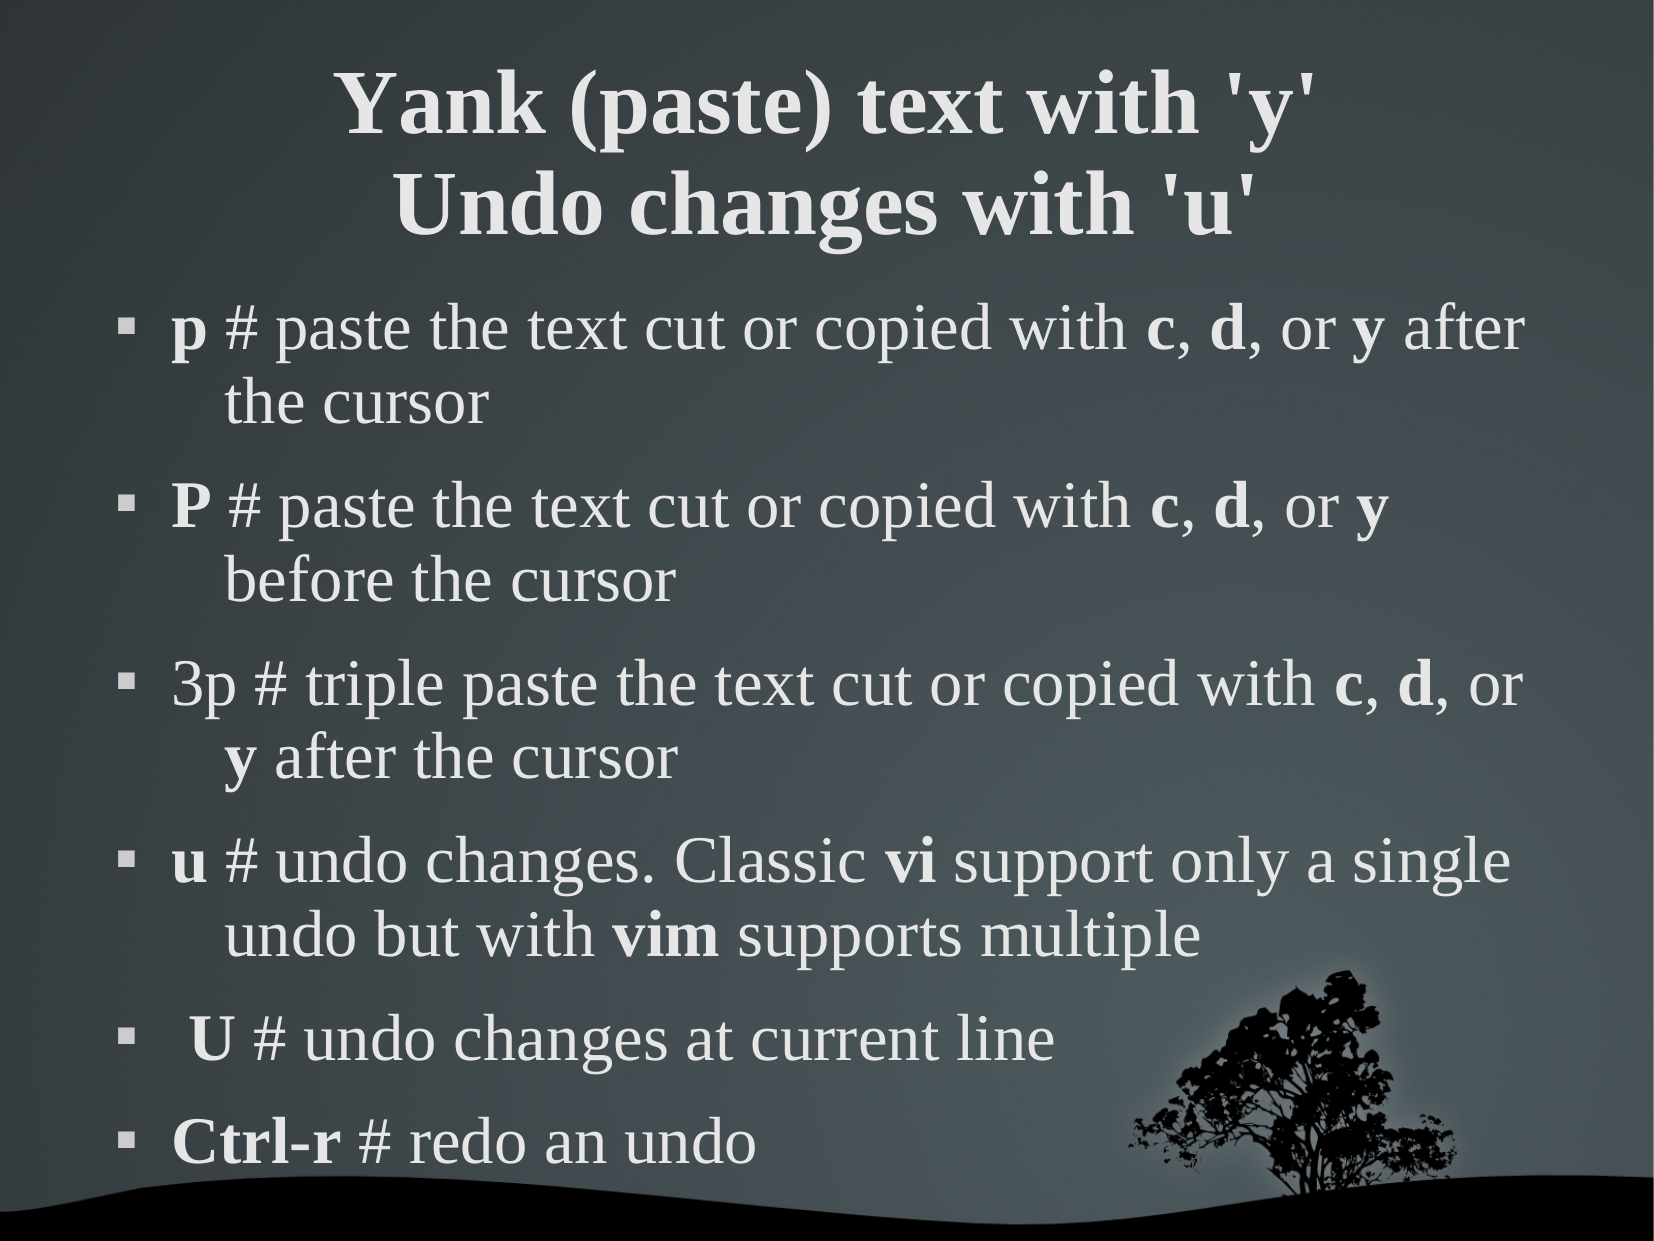

# Yank (paste) text with 'y' Undo changes with 'u'
p # paste the text cut or copied with c, d, or y after the cursor
P # paste the text cut or copied with c, d, or y before the cursor
3p # triple paste the text cut or copied with c, d, or y after the cursor
u # undo changes. Classic vi support only a single undo but with vim supports multiple
 U # undo changes at current line
Ctrl-r # redo an undo